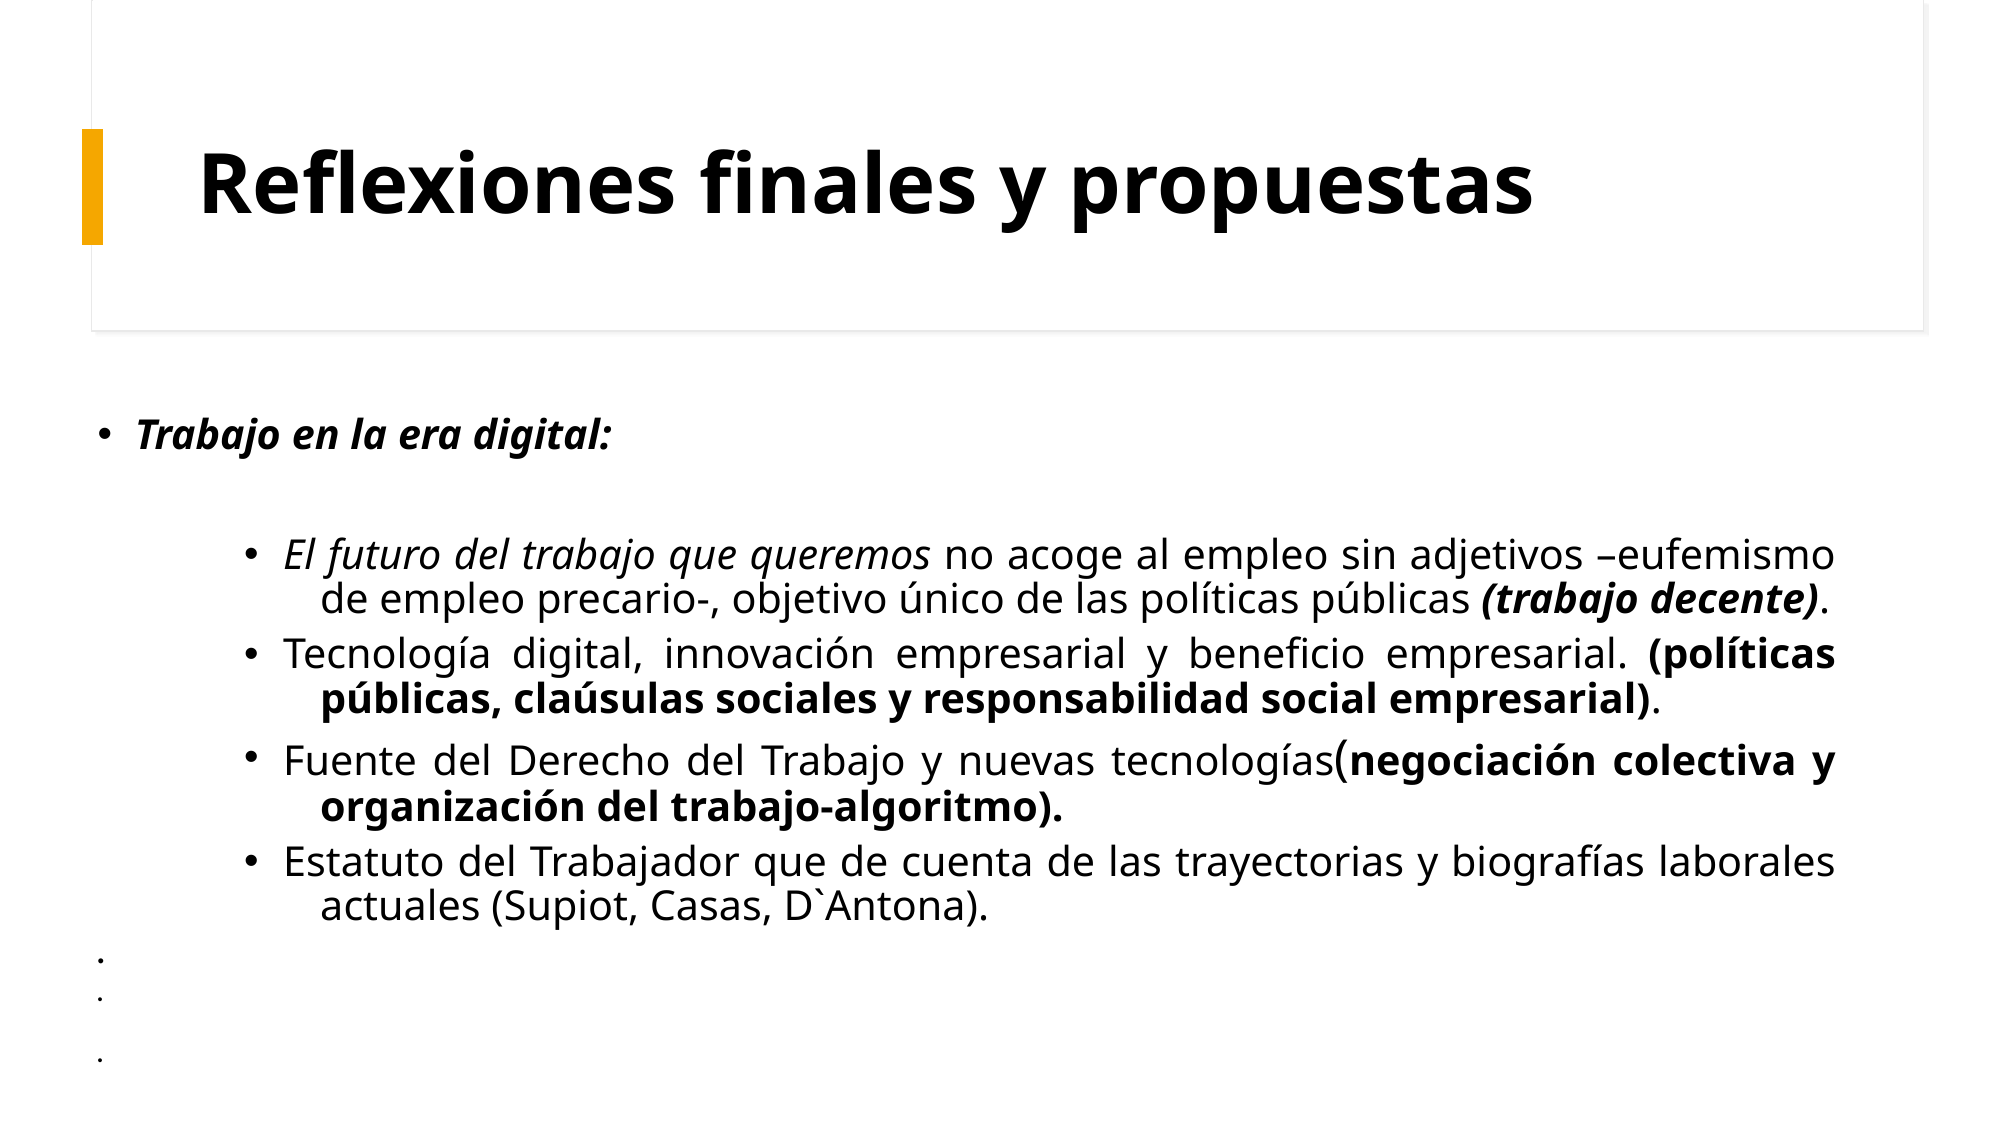

# Reflexiones finales y propuestas
Trabajo en la era digital:
El futuro del trabajo que queremos no acoge al empleo sin adjetivos –eufemismo de empleo precario-, objetivo único de las políticas públicas (trabajo decente).
Tecnología digital, innovación empresarial y beneficio empresarial. (políticas públicas, claúsulas sociales y responsabilidad social empresarial).
Fuente del Derecho del Trabajo y nuevas tecnologías(negociación colectiva y organización del trabajo-algoritmo).
Estatuto del Trabajador que de cuenta de las trayectorias y biografías laborales actuales (Supiot, Casas, D`Antona).